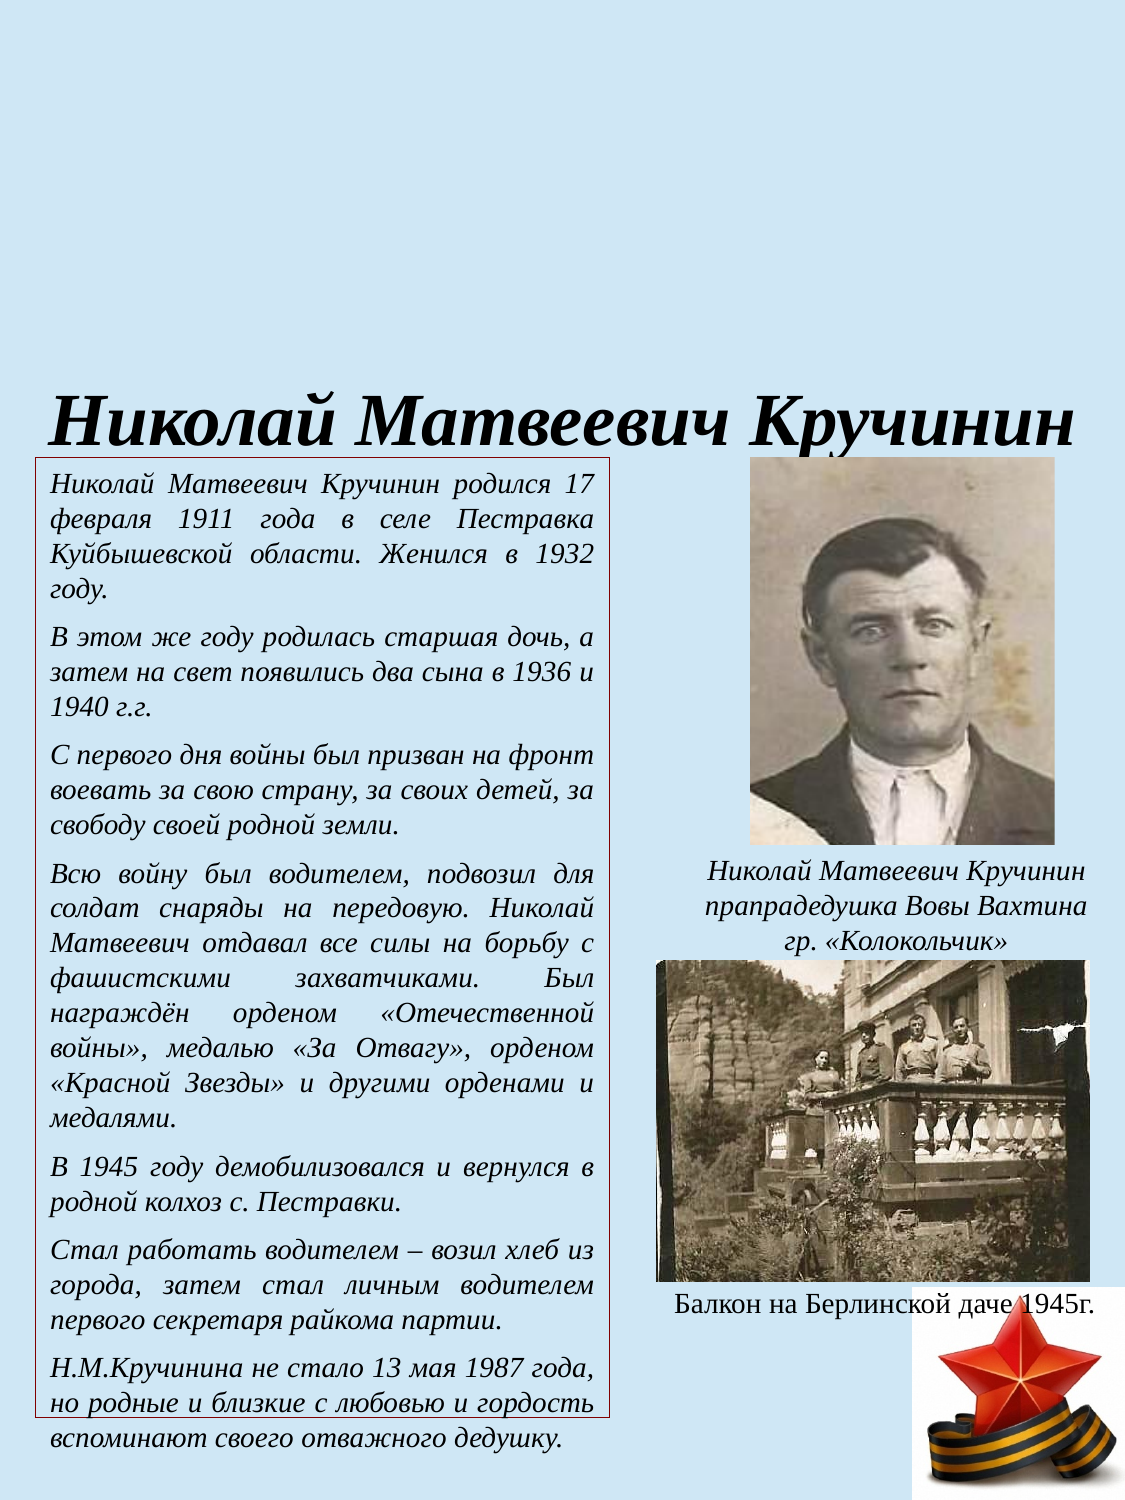

# Николай Матвеевич Кручинин
Николай Матвеевич Кручинин родился 17 февраля 1911 года в селе Пестравка Куйбышевской области. Женился в 1932 году.
В этом же году родилась старшая дочь, а затем на свет появились два сына в 1936 и 1940 г.г.
С первого дня войны был призван на фронт воевать за свою страну, за своих детей, за свободу своей родной земли.
Всю войну был водителем, подвозил для солдат снаряды на передовую. Николай Матвеевич отдавал все силы на борьбу с фашистскими захватчиками. Был награждён орденом «Отечественной войны», медалью «За Отвагу», орденом «Красной Звезды» и другими орденами и медалями.
В 1945 году демобилизовался и вернулся в родной колхоз с. Пестравки.
Стал работать водителем – возил хлеб из города, затем стал личным водителем первого секретаря райкома партии.
Н.М.Кручинина не стало 13 мая 1987 года, но родные и близкие с любовью и гордость вспоминают своего отважного дедушку.
Николай Матвеевич Кручинин
прапрадедушка Вовы Вахтина
гр. «Колокольчик»
Балкон на Берлинской даче 1945г.